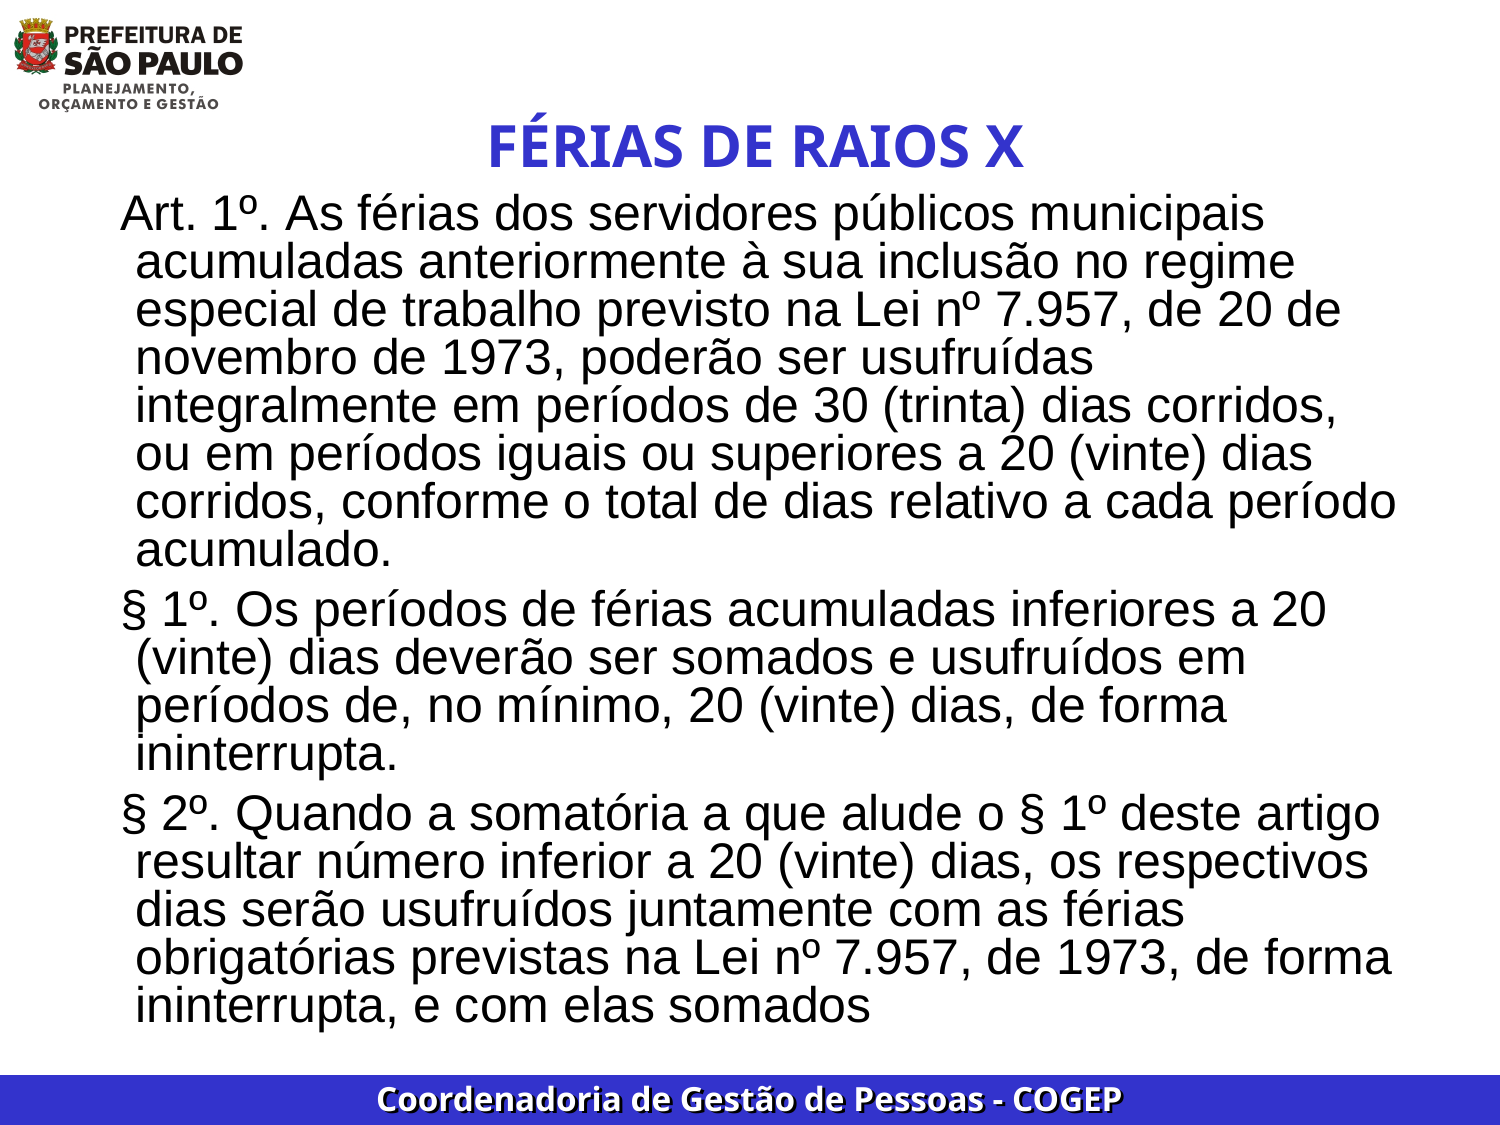

# FÉRIAS DE RAIOS X
Art. 1º. As férias dos servidores públicos municipais acumuladas anteriormente à sua inclusão no regime especial de trabalho previsto na Lei nº 7.957, de 20 de novembro de 1973, poderão ser usufruídas integralmente em períodos de 30 (trinta) dias corridos, ou em períodos iguais ou superiores a 20 (vinte) dias corridos, conforme o total de dias relativo a cada período acumulado.
§ 1º. Os períodos de férias acumuladas inferiores a 20 (vinte) dias deverão ser somados e usufruídos em períodos de, no mínimo, 20 (vinte) dias, de forma ininterrupta.
§ 2º. Quando a somatória a que alude o § 1º deste artigo resultar número inferior a 20 (vinte) dias, os respectivos dias serão usufruídos juntamente com as férias obrigatórias previstas na Lei nº 7.957, de 1973, de forma ininterrupta, e com elas somados